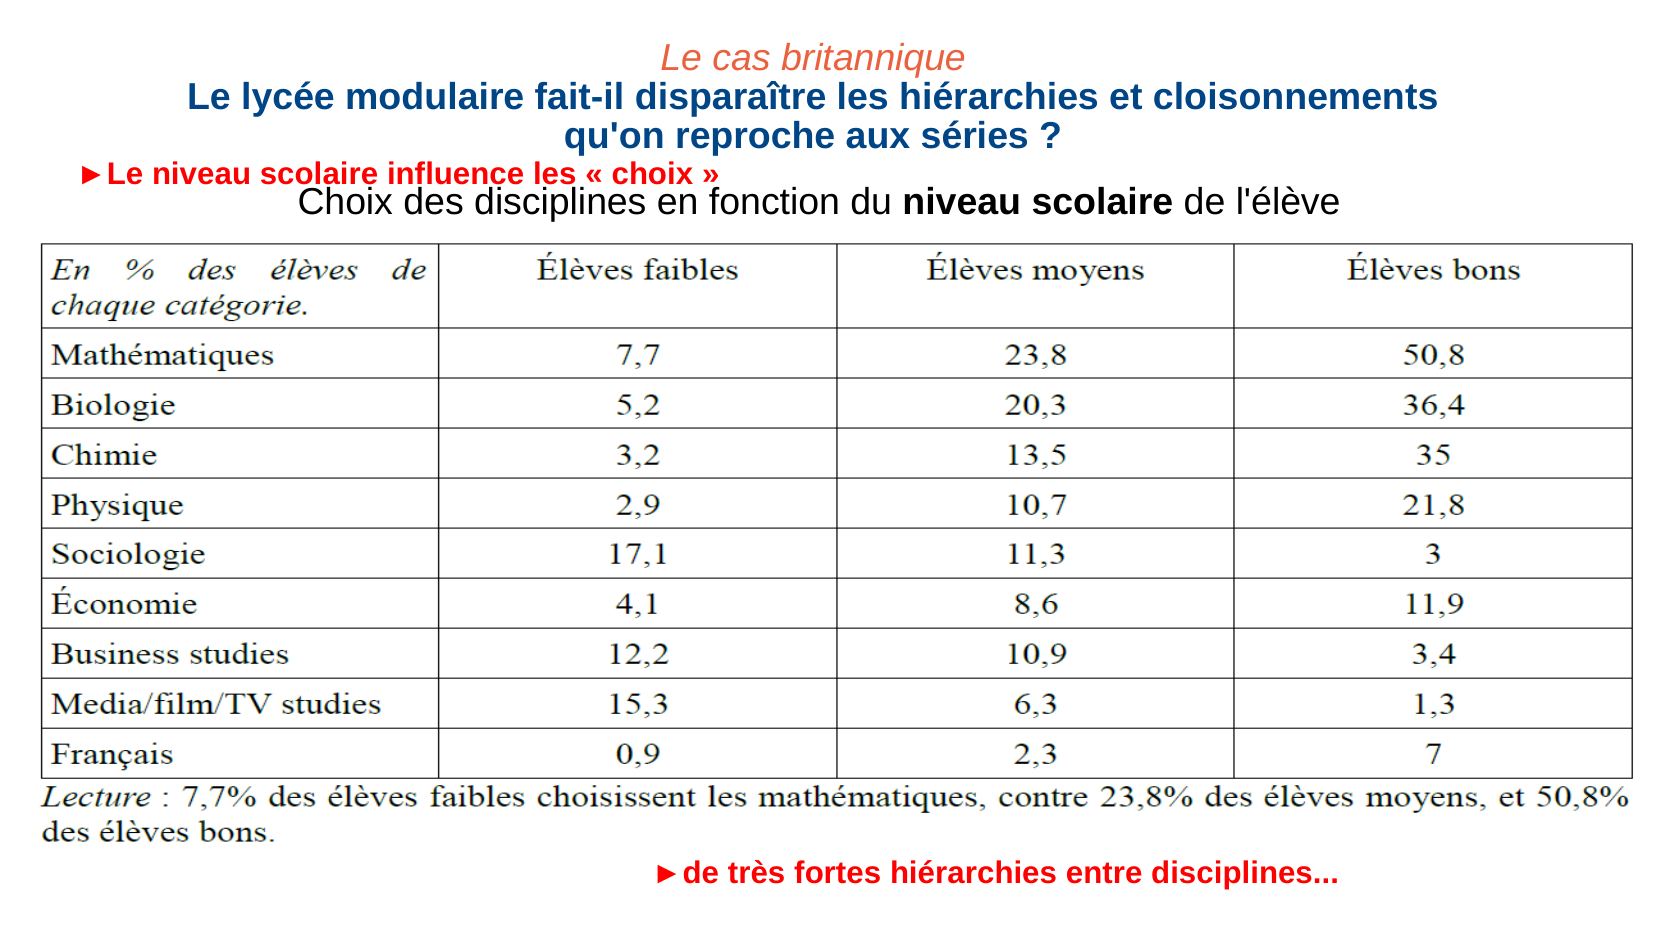

Le cas britannique
Le lycée modulaire fait-il disparaître les hiérarchies et cloisonnements
qu'on reproche aux séries ?
►Le niveau scolaire influence les « choix »
Choix des disciplines en fonction du niveau scolaire de l'élève
►de très fortes hiérarchies entre disciplines...